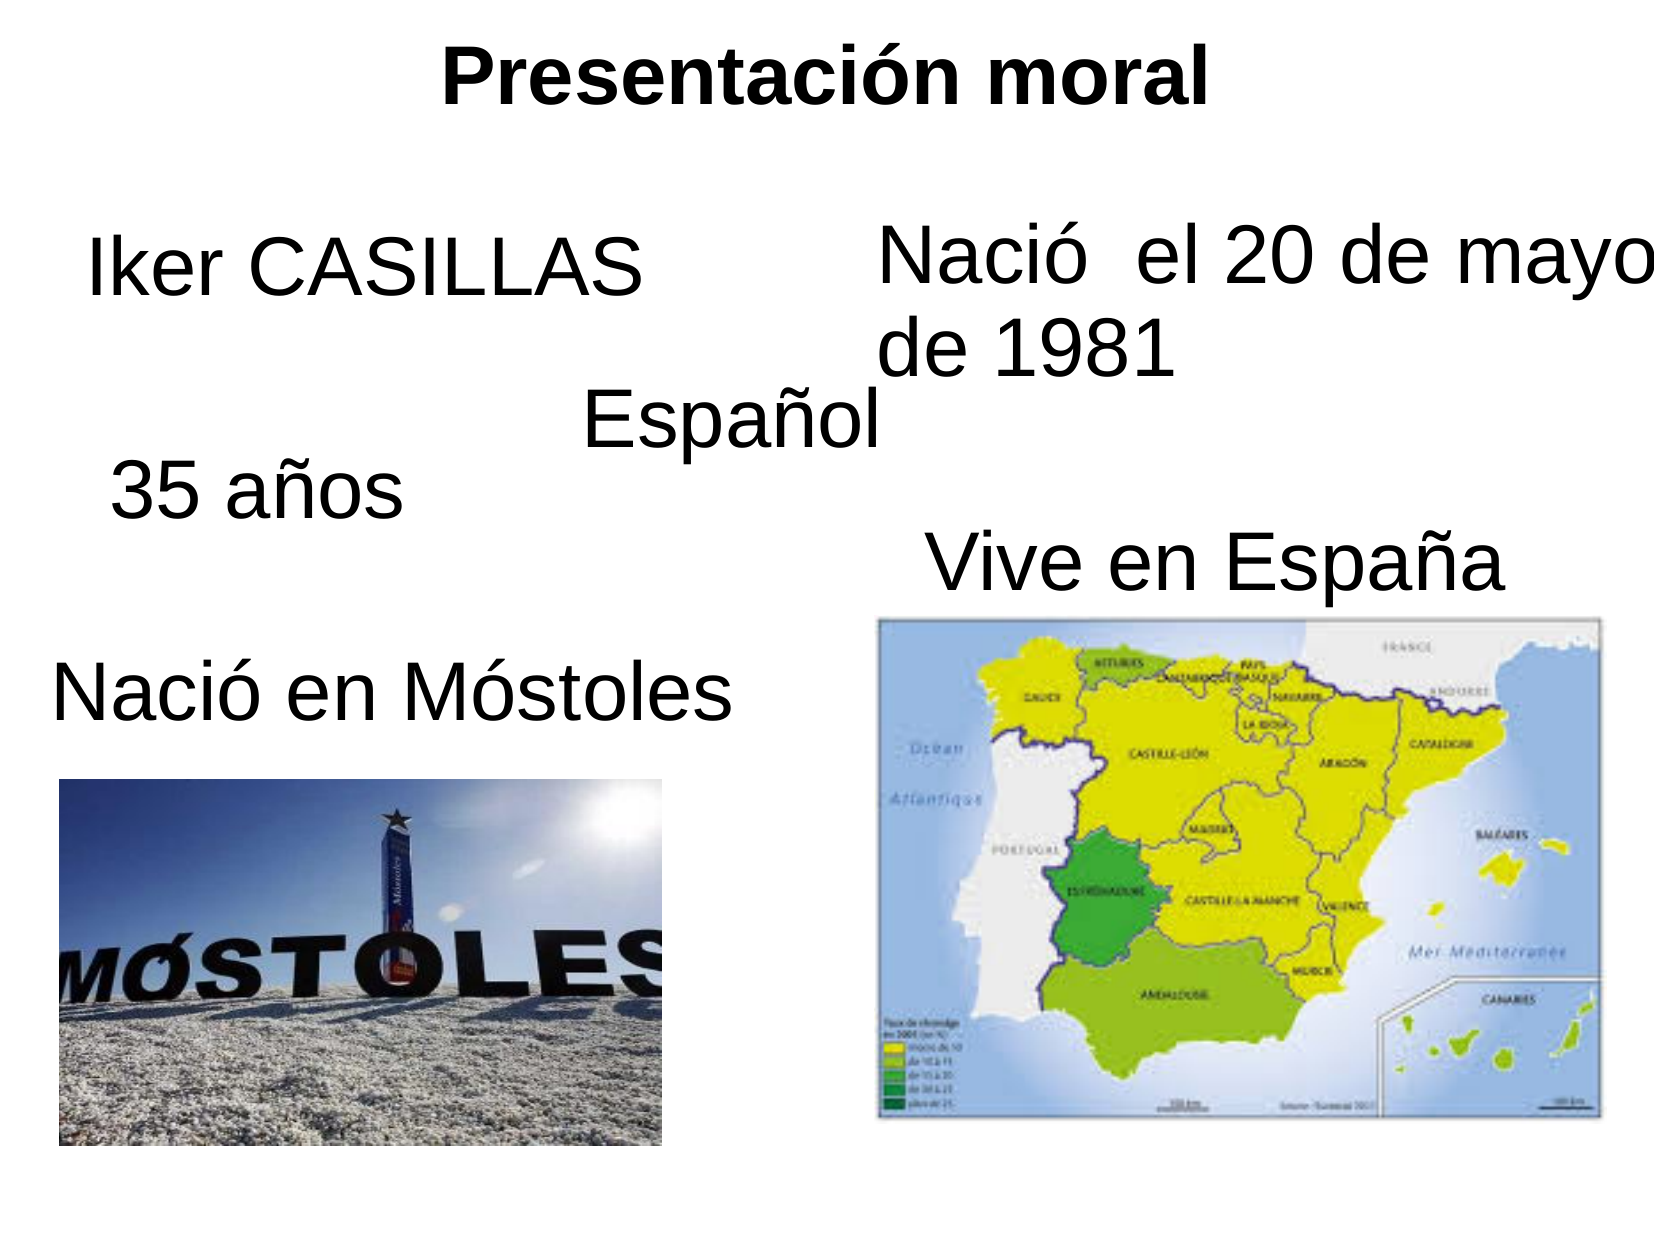

Presentación moral
Nació el 20 de mayo de 1981
Iker CASILLAS
Español
35 años
Vive en España
Nació en Móstoles